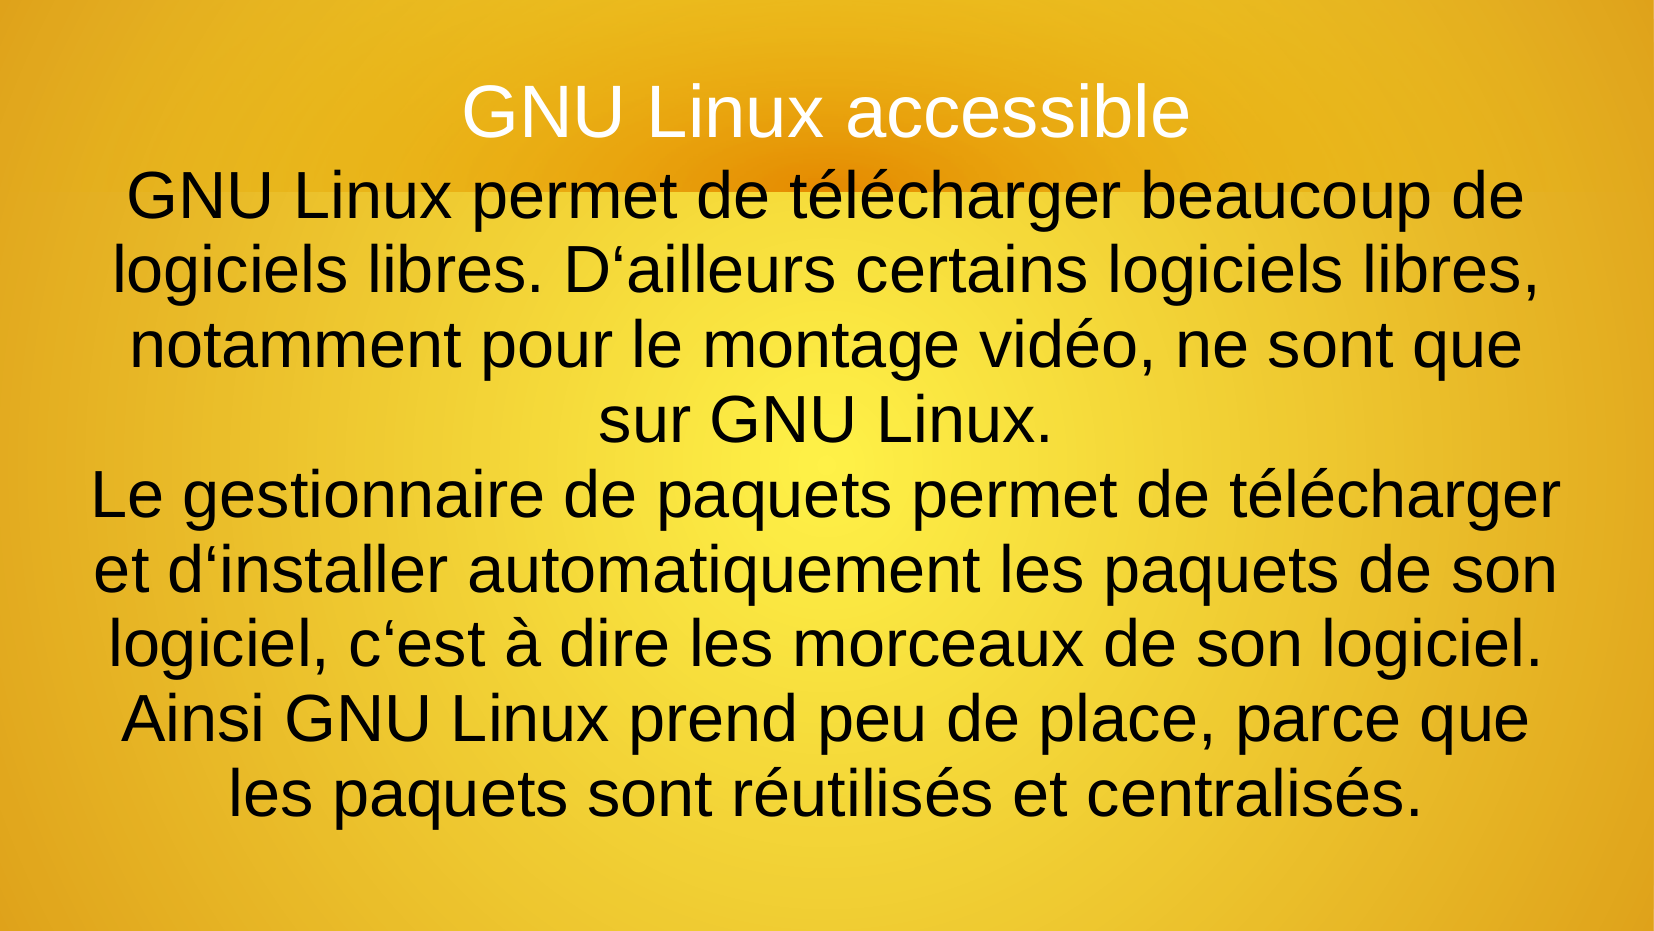

# GNU Linux accessible
GNU Linux permet de télécharger beaucoup de logiciels libres. D‘ailleurs certains logiciels libres, notamment pour le montage vidéo, ne sont que sur GNU Linux.
Le gestionnaire de paquets permet de télécharger et d‘installer automatiquement les paquets de son logiciel, c‘est à dire les morceaux de son logiciel. Ainsi GNU Linux prend peu de place, parce que les paquets sont réutilisés et centralisés.